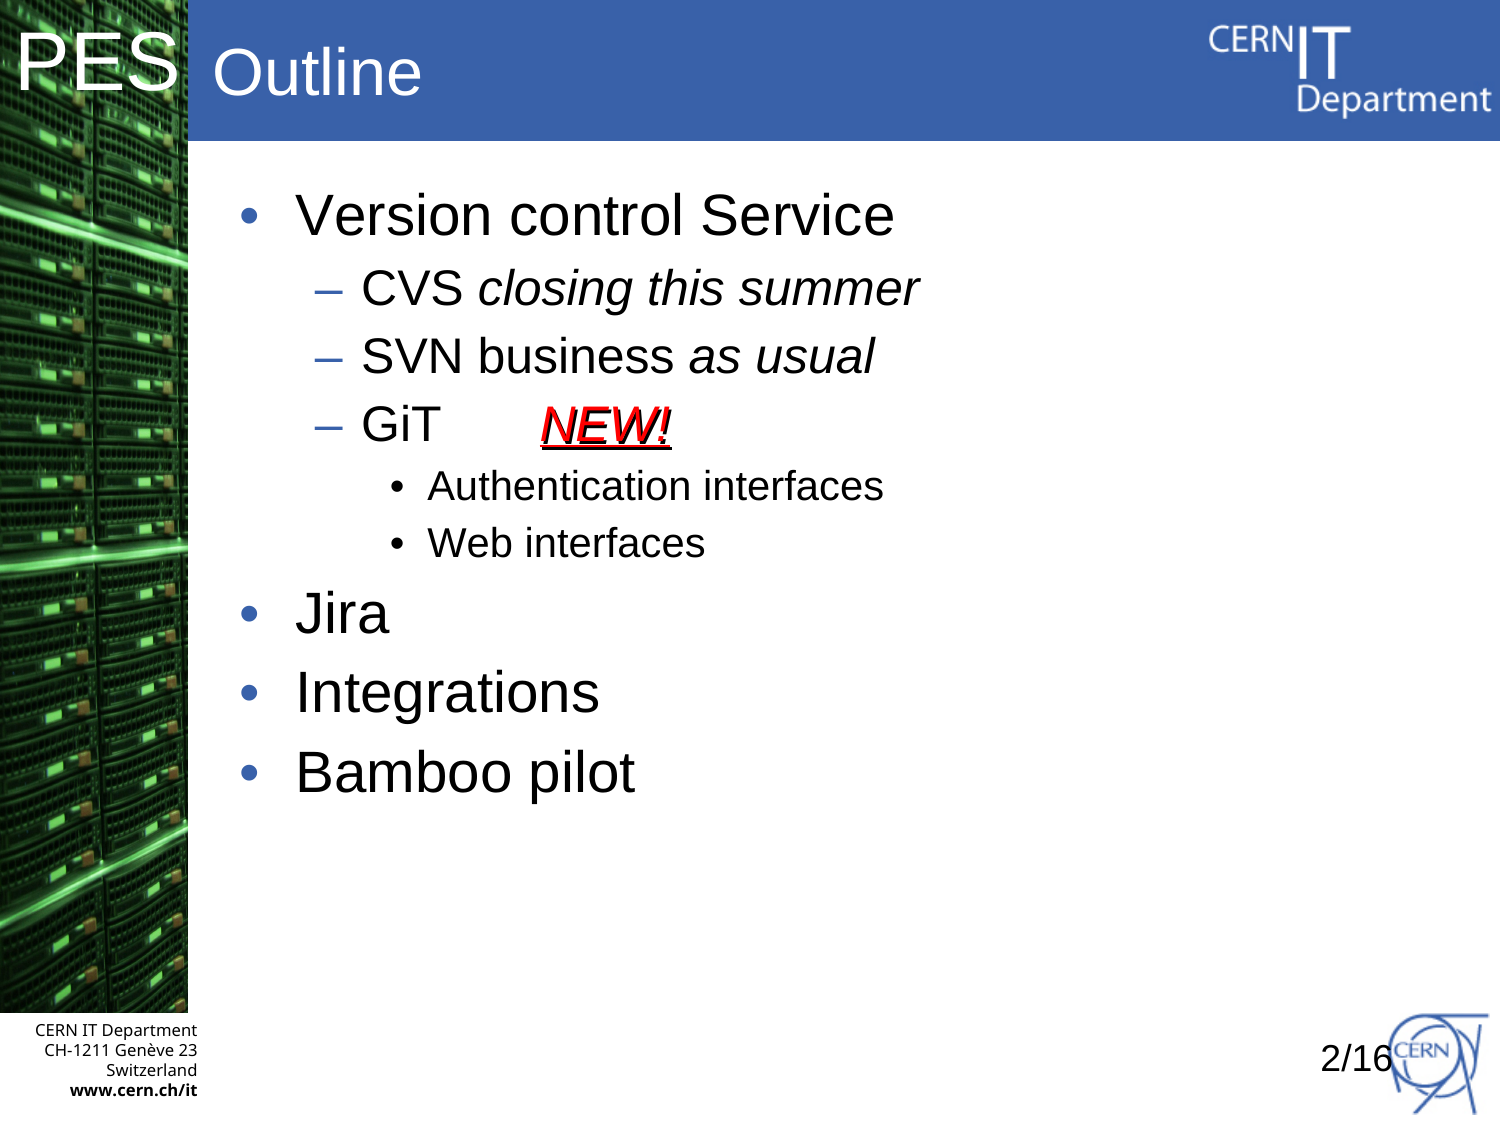

# Outline
Version control Service
CVS closing this summer
SVN business as usual
GiT 		NEW!
Authentication interfaces
Web interfaces
Jira
Integrations
Bamboo pilot
2/16